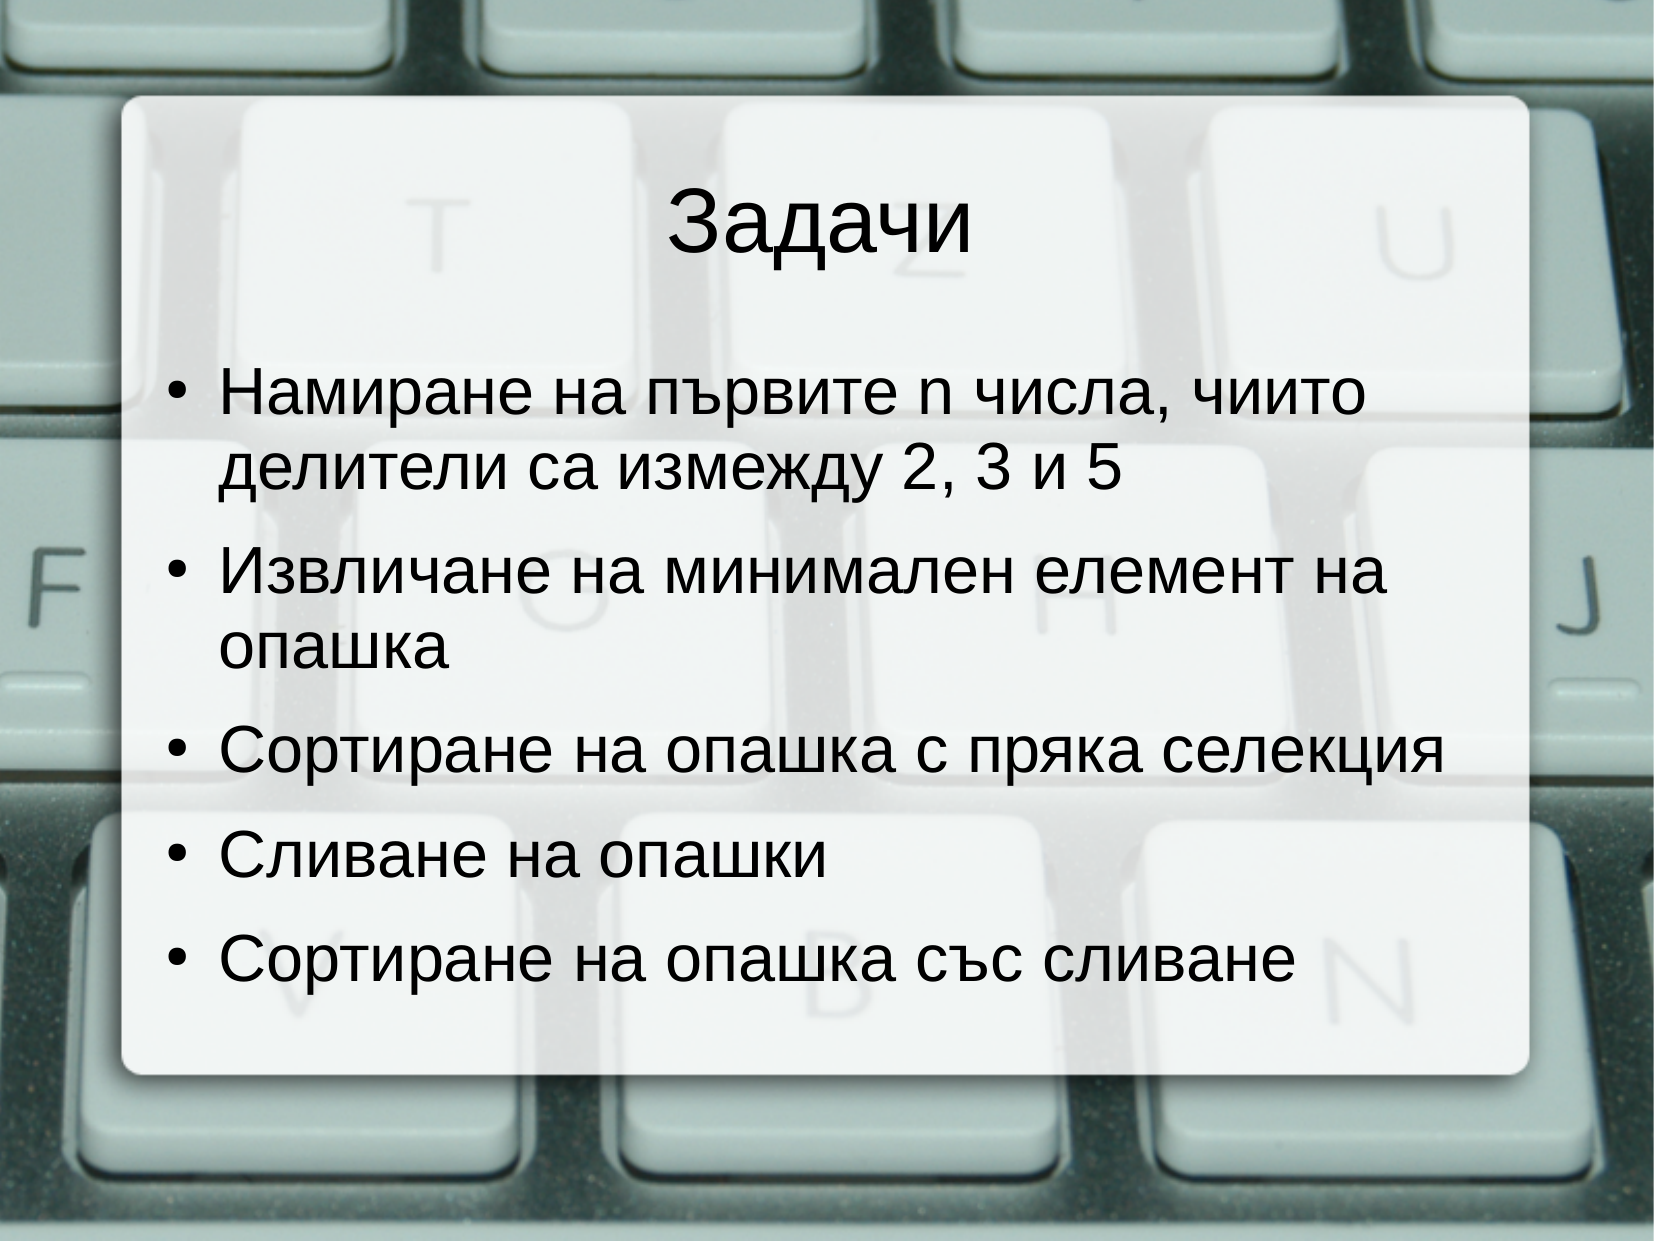

# Задачи
Намиране на първите n числа, чиито делители са измежду 2, 3 и 5
Извличане на минимален елемент на опашка
Сортиране на опашка с пряка селекция
Сливане на опашки
Сортиране на опашка със сливане